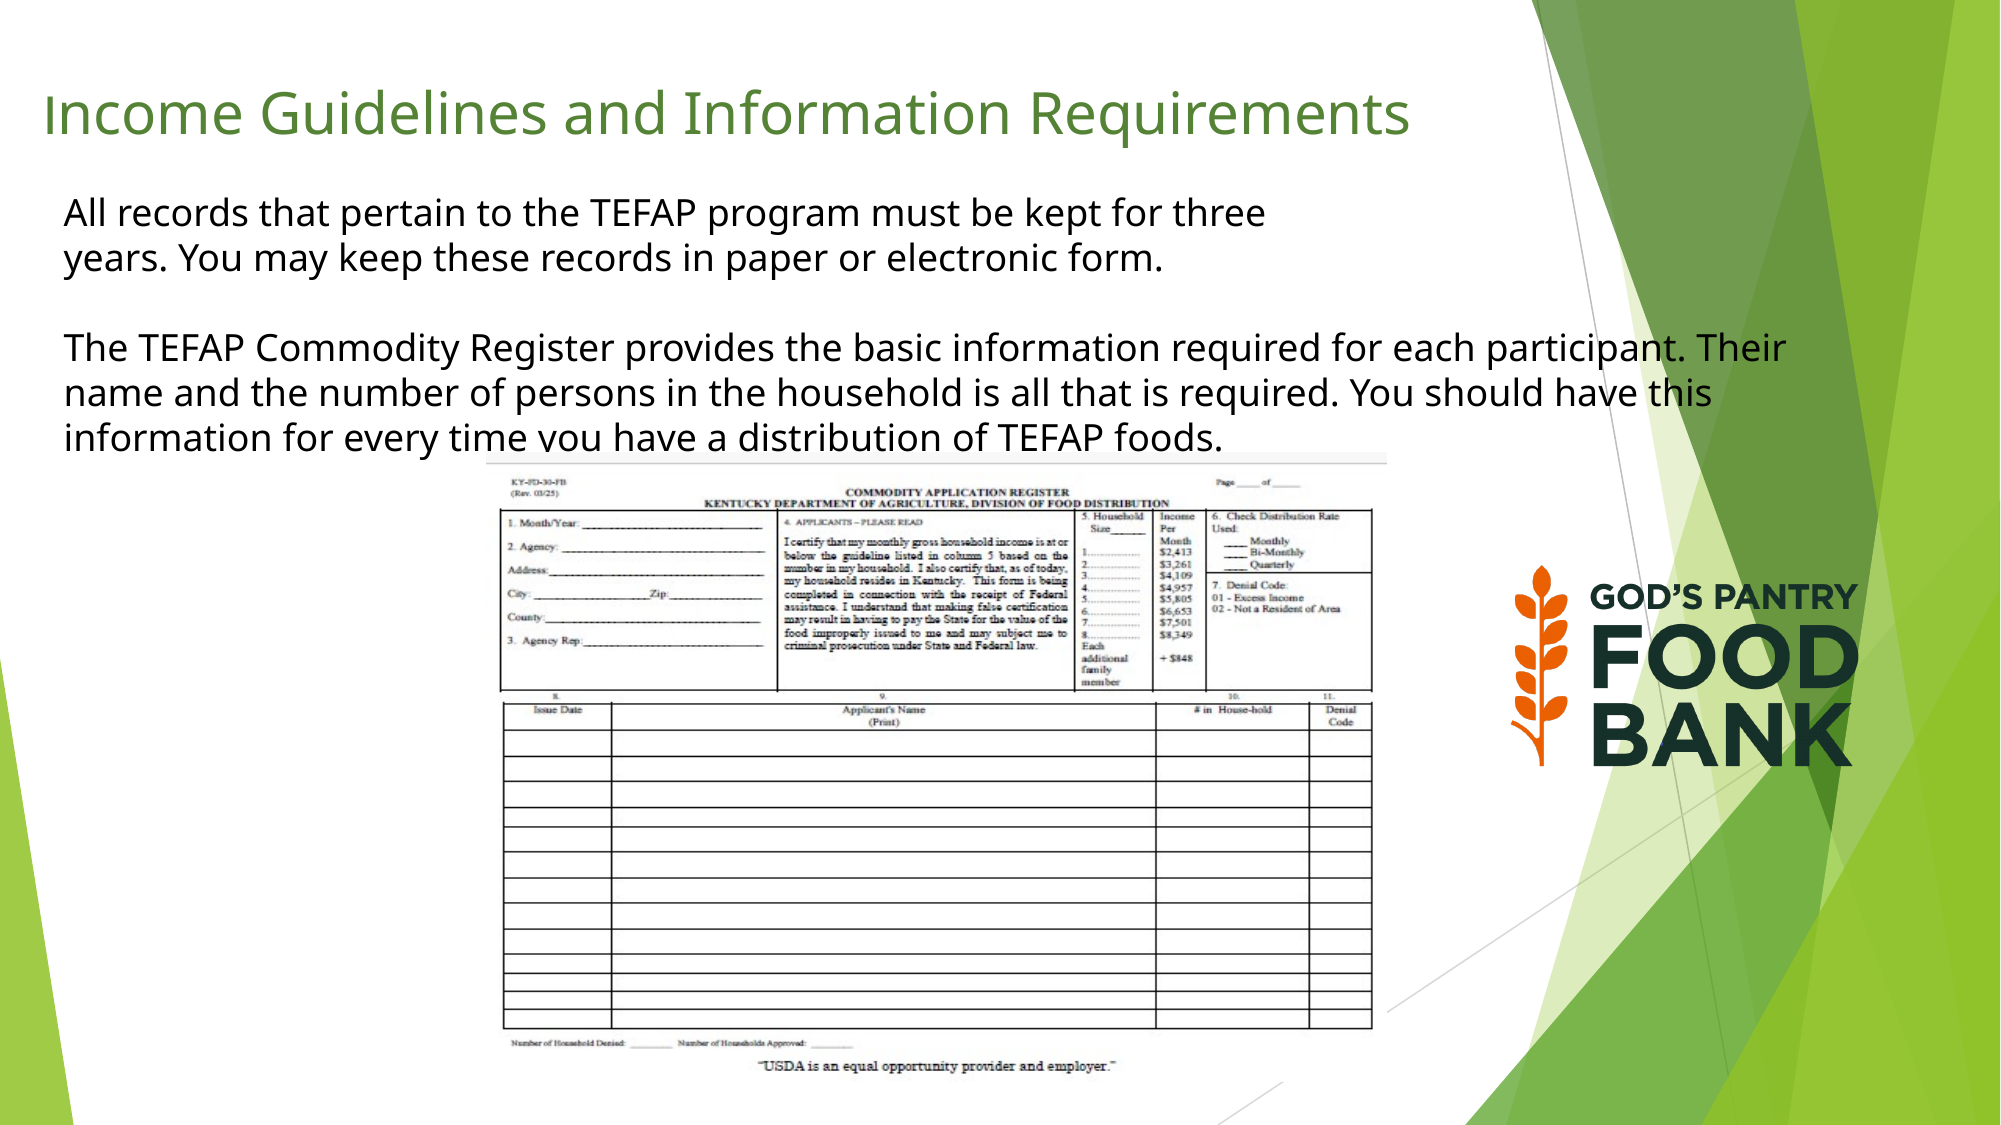

Income Guidelines and Information Requirements
All records that pertain to the TEFAP program must be kept for three
years. You may keep these records in paper or electronic form.
The TEFAP Commodity Register provides the basic information required for each participant. Their name and the number of persons in the household is all that is required. You should have this information for every time you have a distribution of TEFAP foods.